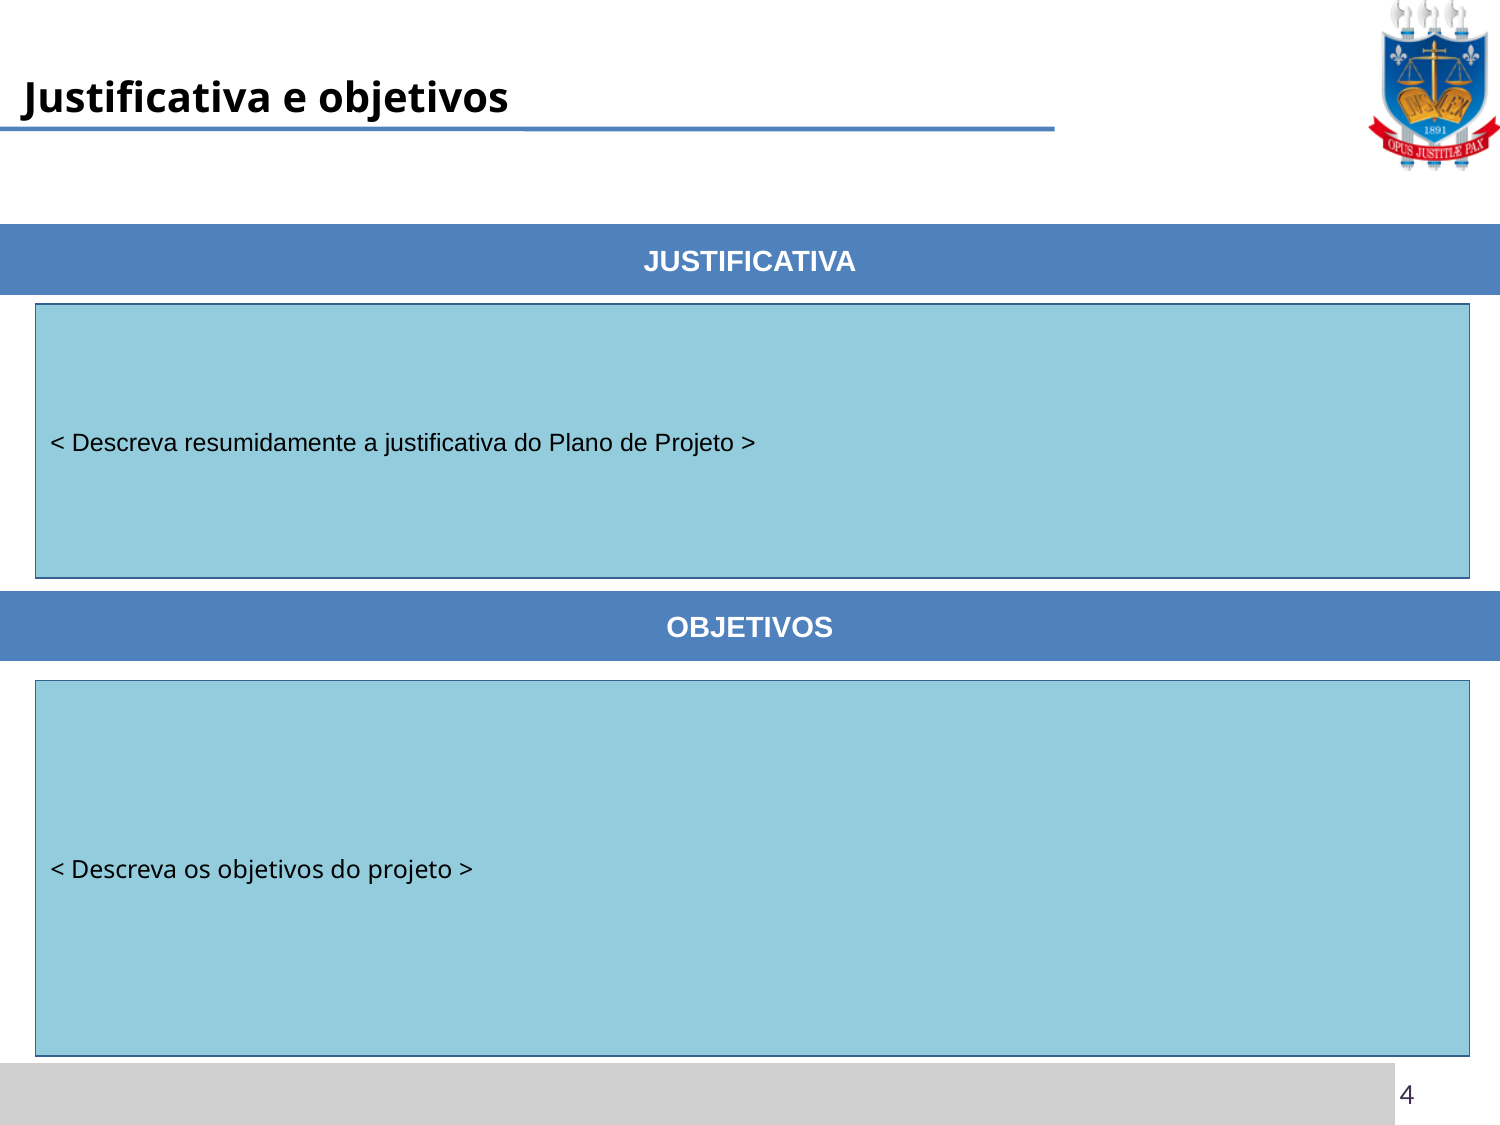

Justificativa e objetivos
JUSTIFICATIVA
< Descreva resumidamente a justificativa do Plano de Projeto >
OBJETIVOS
< Descreva os objetivos do projeto >